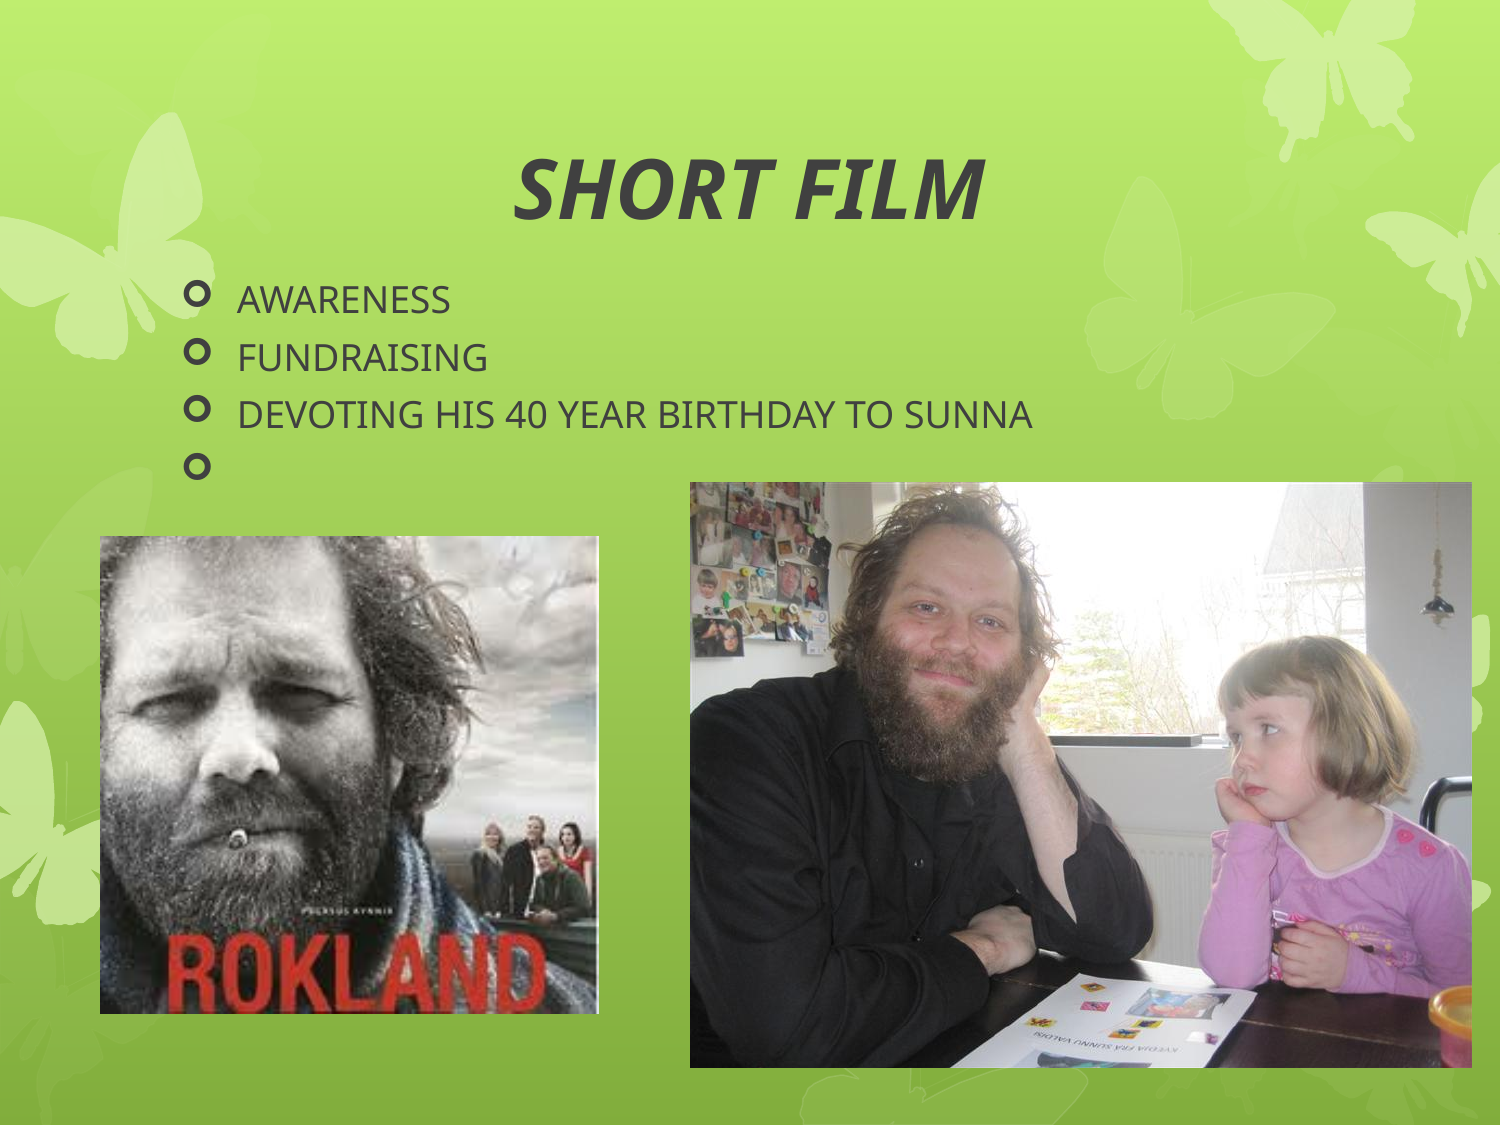

# SHORT FILM
AWARENESS
FUNDRAISING
DEVOTING HIS 40 YEAR BIRTHDAY TO SUNNA